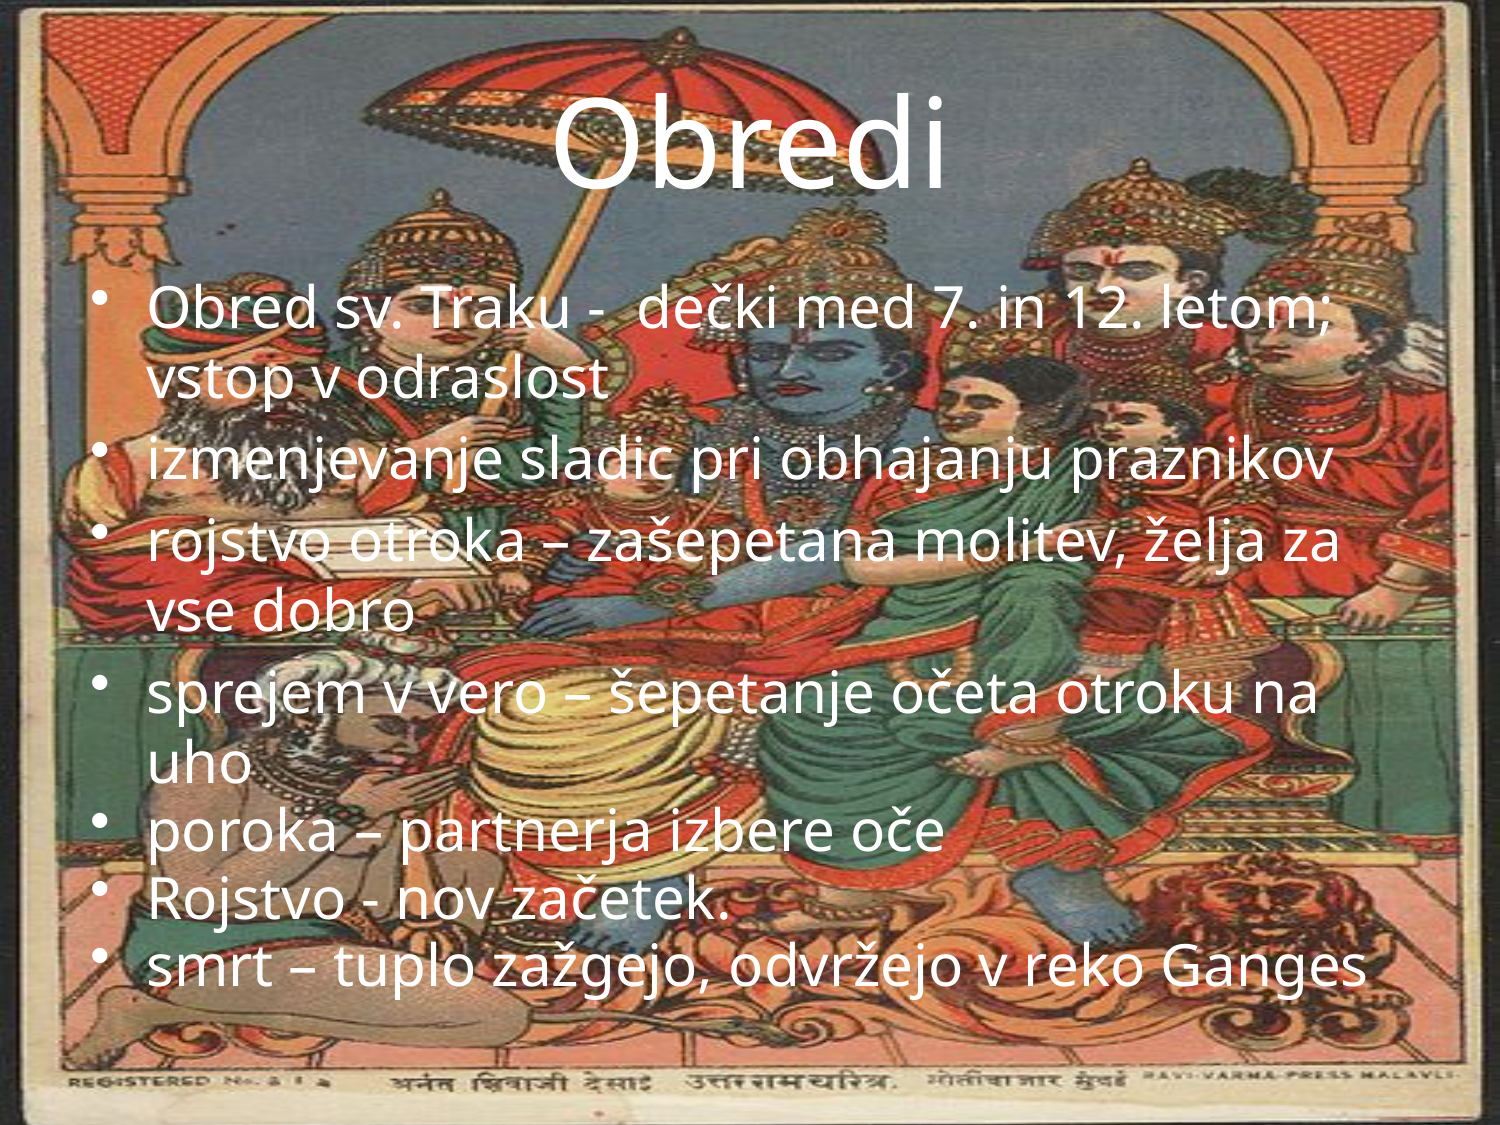

# Obredi
Obred sv. Traku - dečki med 7. in 12. letom; vstop v odraslost
izmenjevanje sladic pri obhajanju praznikov
rojstvo otroka – zašepetana molitev, želja za vse dobro
sprejem v vero – šepetanje očeta otroku na uho
poroka – partnerja izbere oče
Rojstvo - nov začetek.
smrt – tuplo zažgejo, odvržejo v reko Ganges